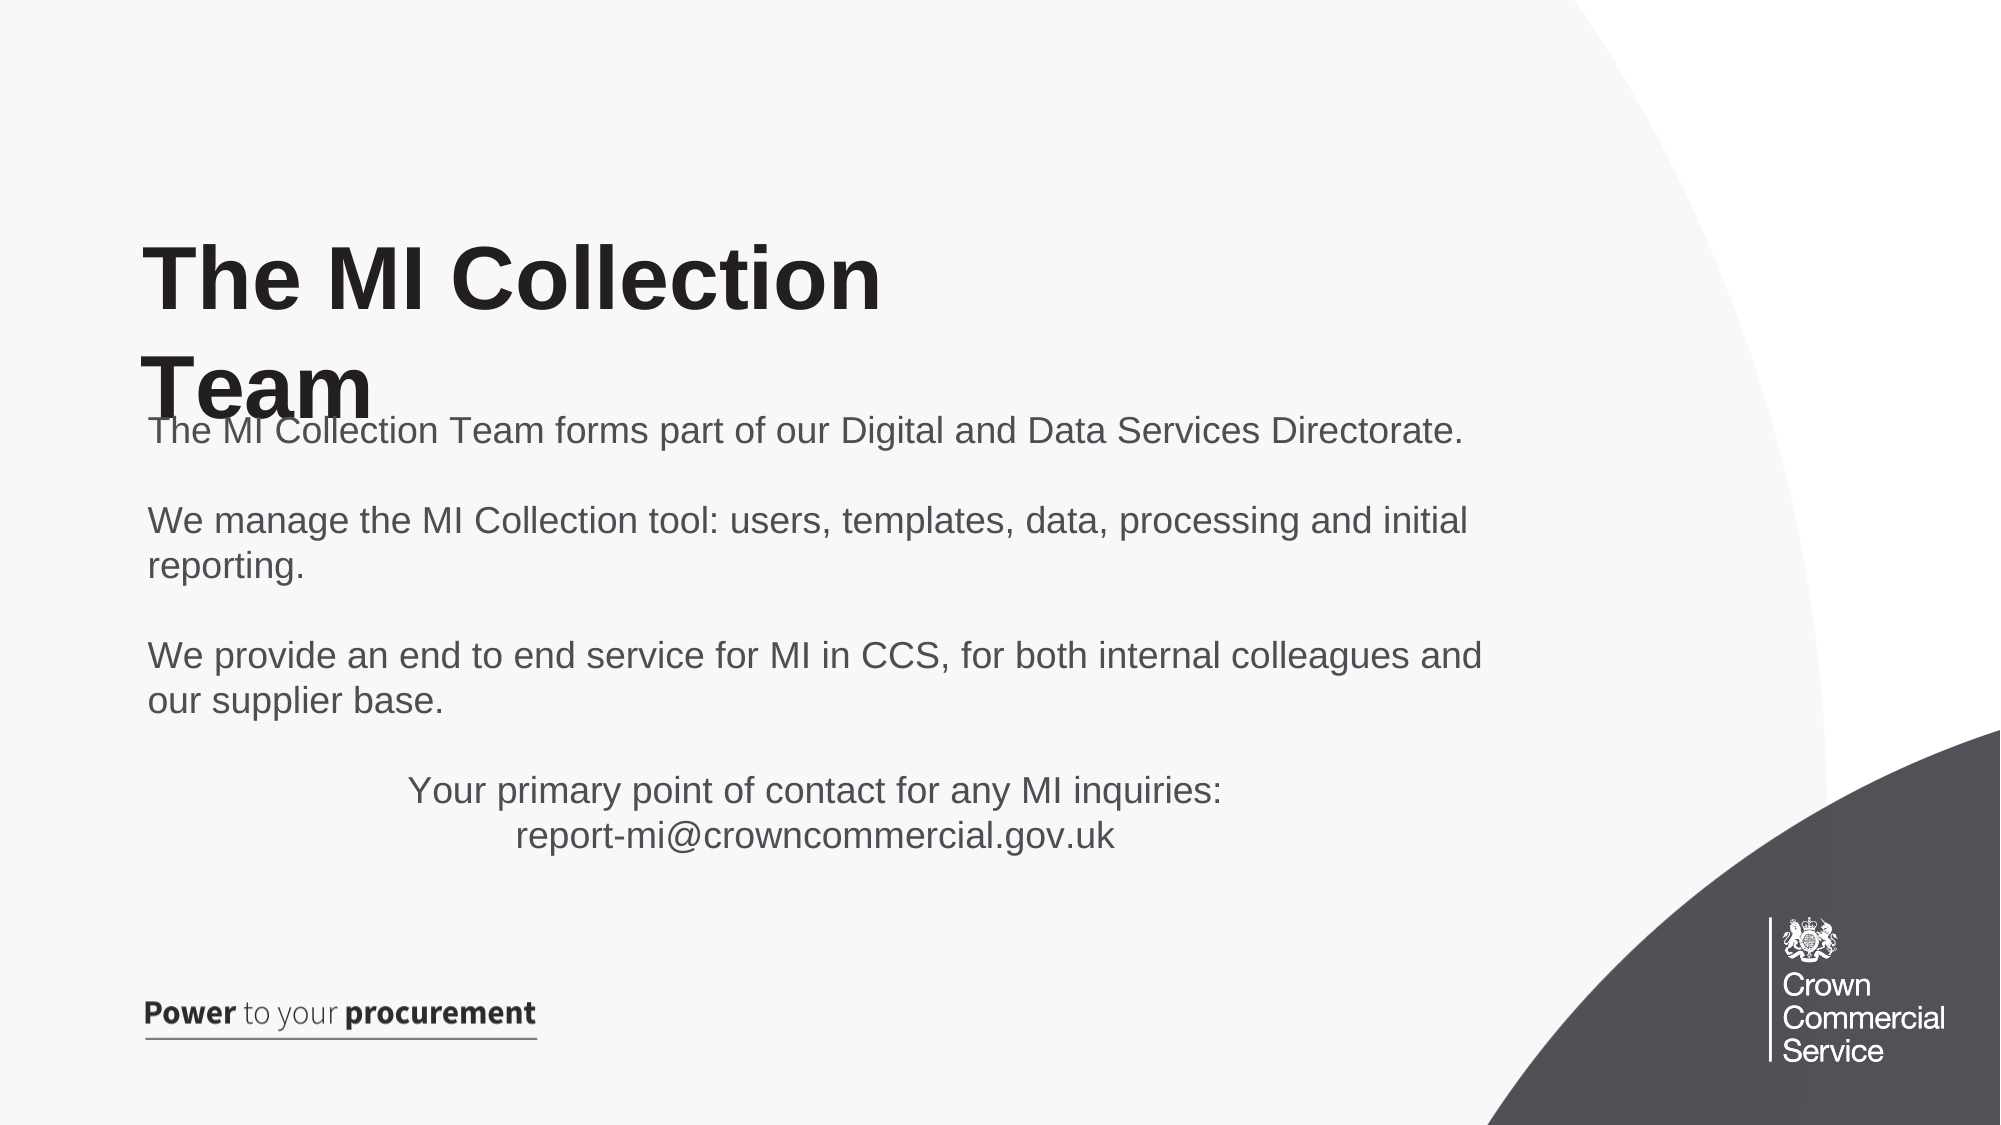

# The MI Collection Team
The MI Collection Team forms part of our Digital and Data Services Directorate.
We manage the MI Collection tool: users, templates, data, processing and initial reporting.
We provide an end to end service for MI in CCS, for both internal colleagues and our supplier base.
Your primary point of contact for any MI inquiries:
report-mi@crowncommercial.gov.uk